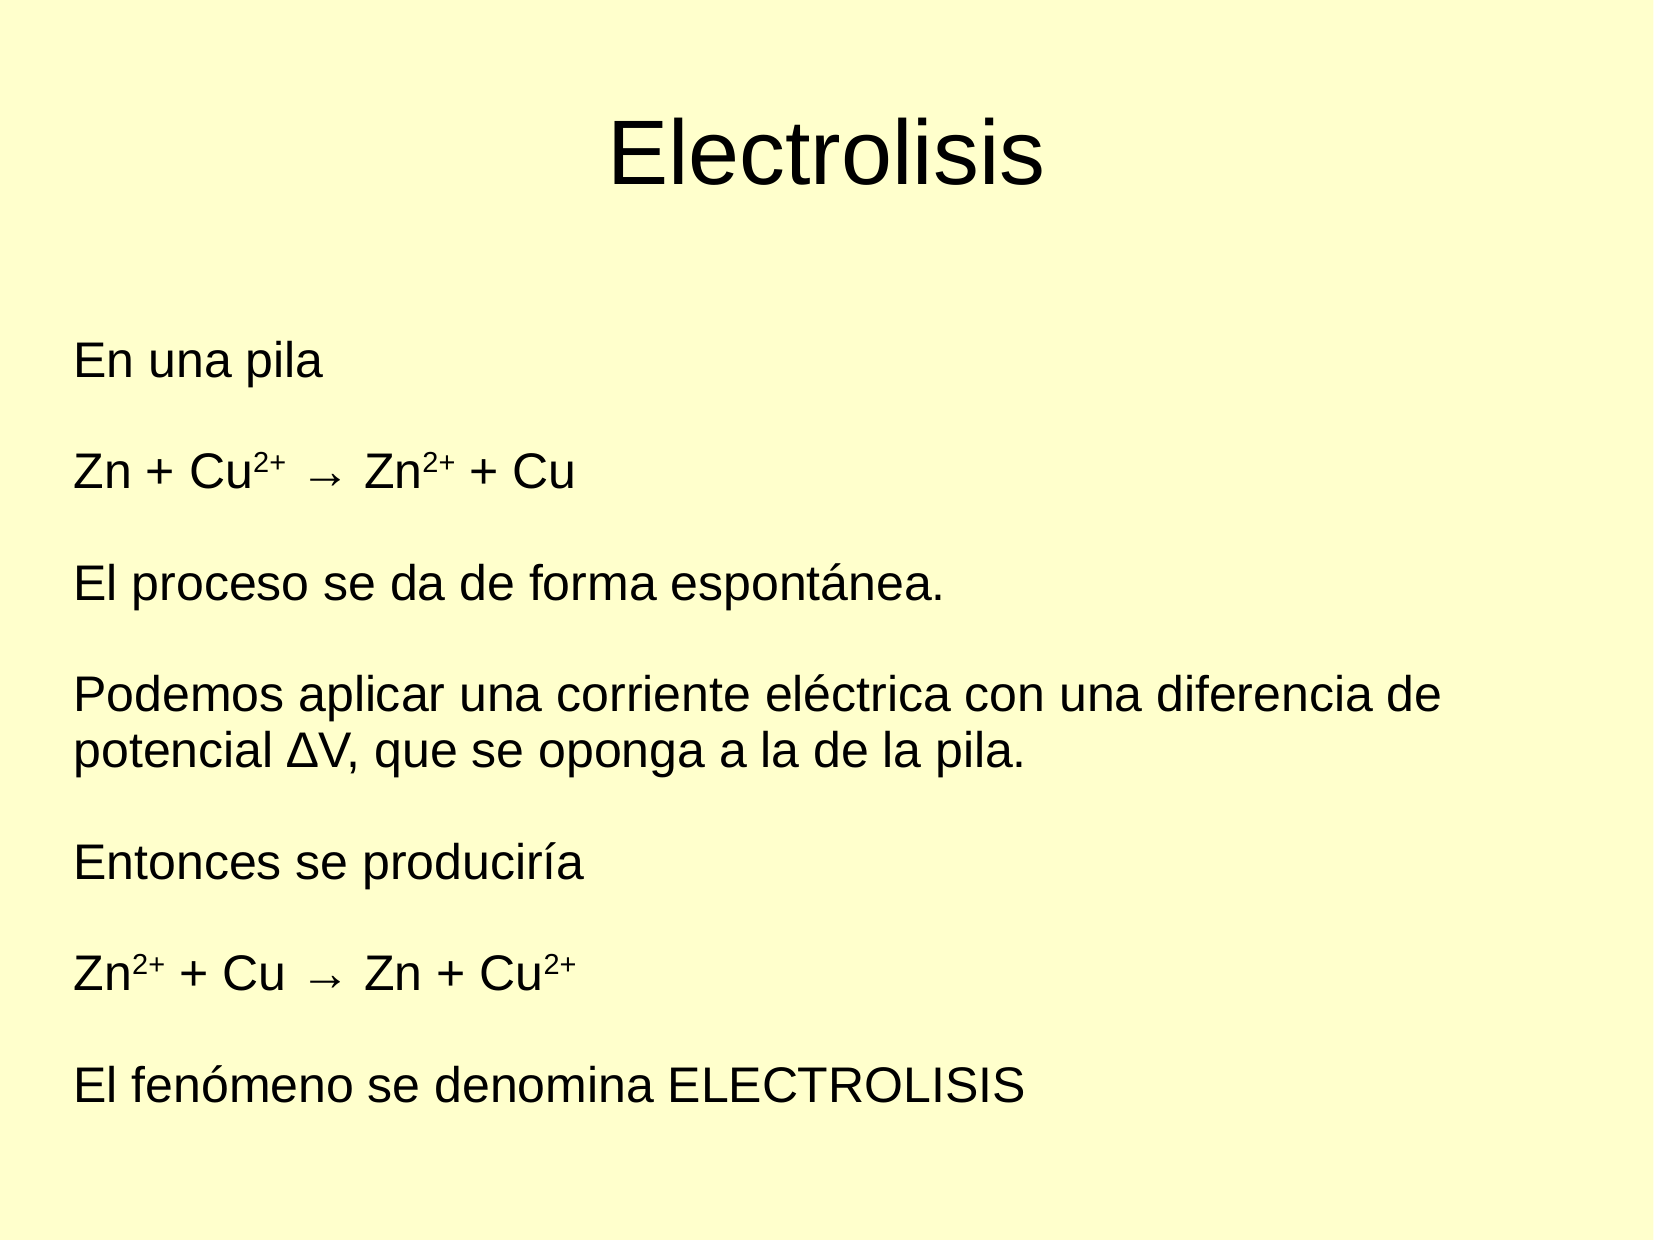

# Electrolisis
En una pila
Zn + Cu2+ → Zn2+ + Cu
El proceso se da de forma espontánea.
Podemos aplicar una corriente eléctrica con una diferencia de potencial ∆V, que se oponga a la de la pila.
Entonces se produciría
Zn2+ + Cu → Zn + Cu2+
El fenómeno se denomina ELECTROLISIS